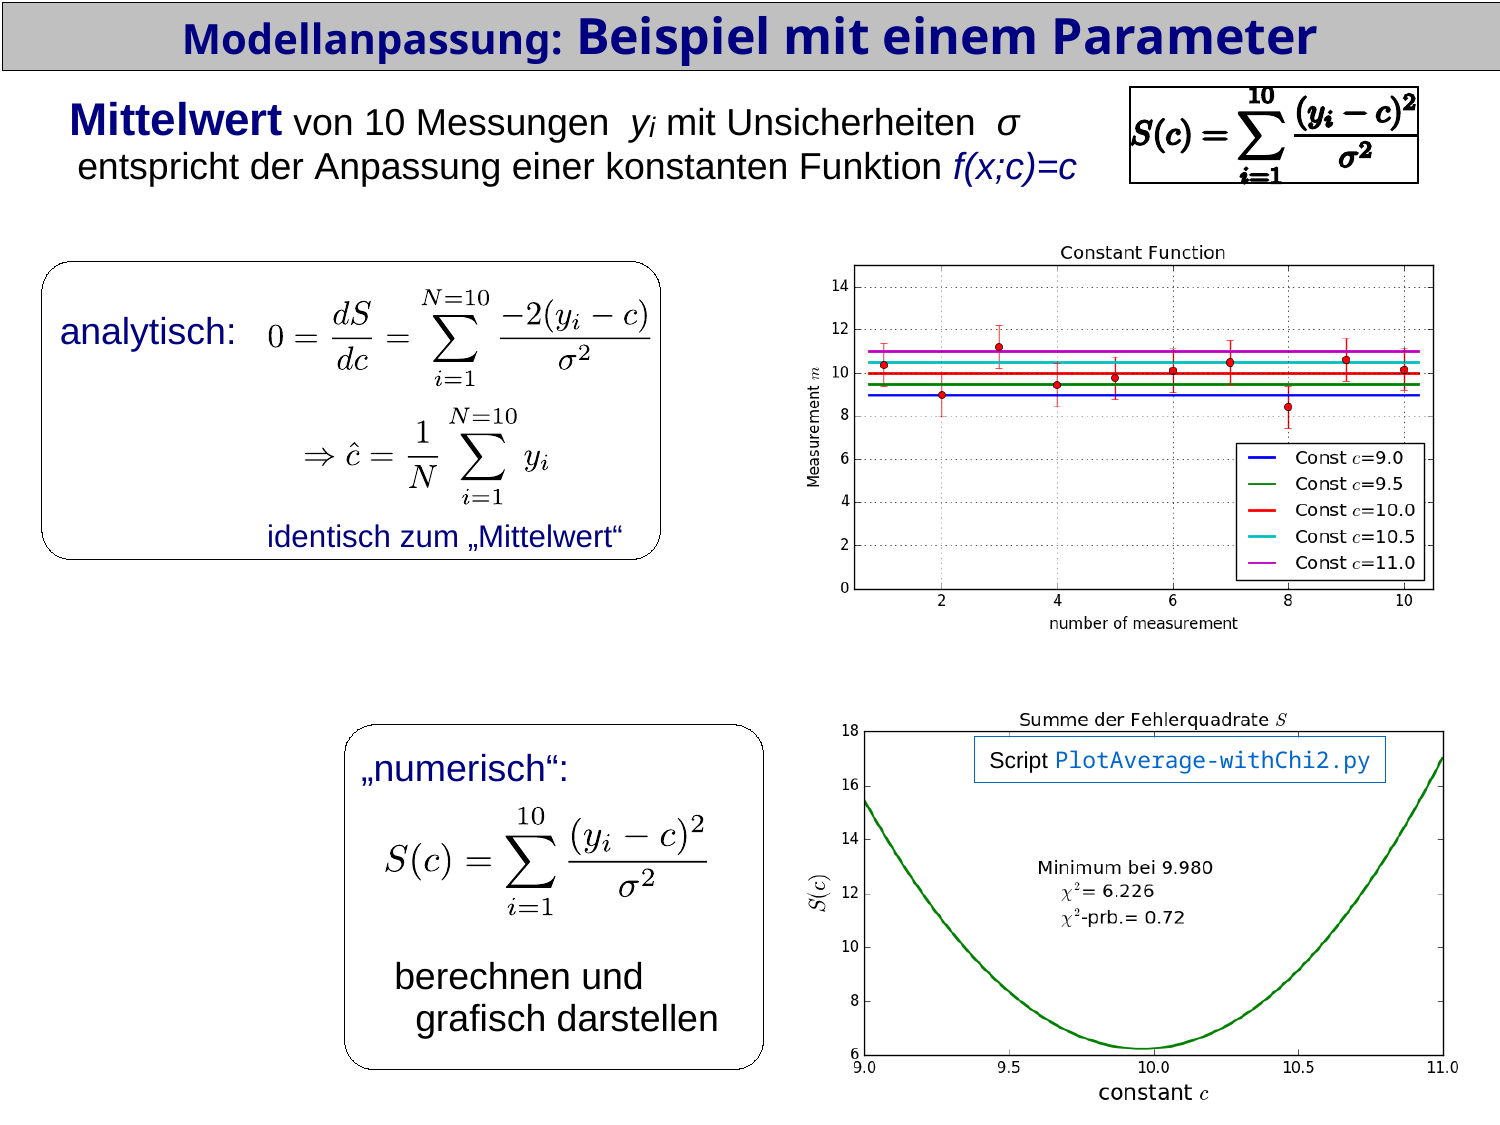

# Modellanpassung: Beispiel mit einem Parameter
Mittelwert von 10 Messungen yi mit Unsicherheiten σ
 entspricht der Anpassung einer konstanten Funktion f(x;c)=c
analytisch:
identisch zum „Mittelwert“
„numerisch“:
berechnen und
 grafisch darstellen
Script PlotAverage-withChi2.py